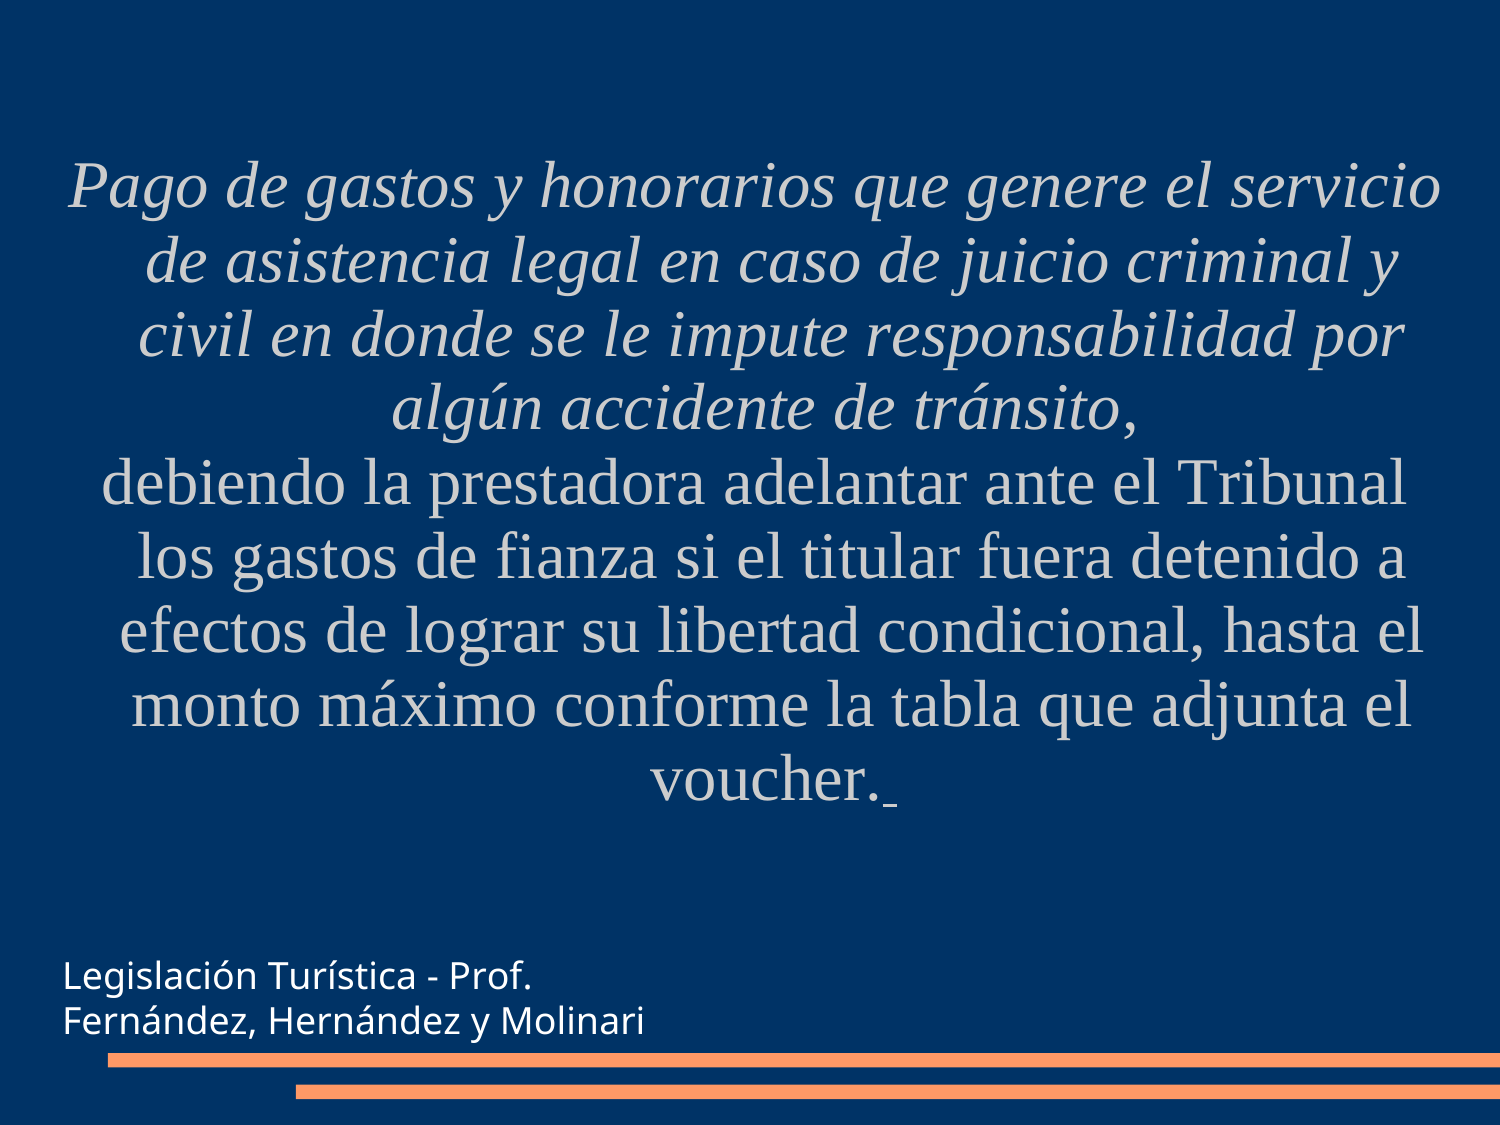

# Pago de gastos y honorarios que genere el servicio de asistencia legal en caso de juicio criminal y civil en donde se le impute responsabilidad por algún accidente de tránsito,
debiendo la prestadora adelantar ante el Tribunal los gastos de fianza si el titular fuera detenido a efectos de lograr su libertad condicional, hasta el monto máximo conforme la tabla que adjunta el voucher.
Legislación Turística - Prof. Fernández, Hernández y Molinari